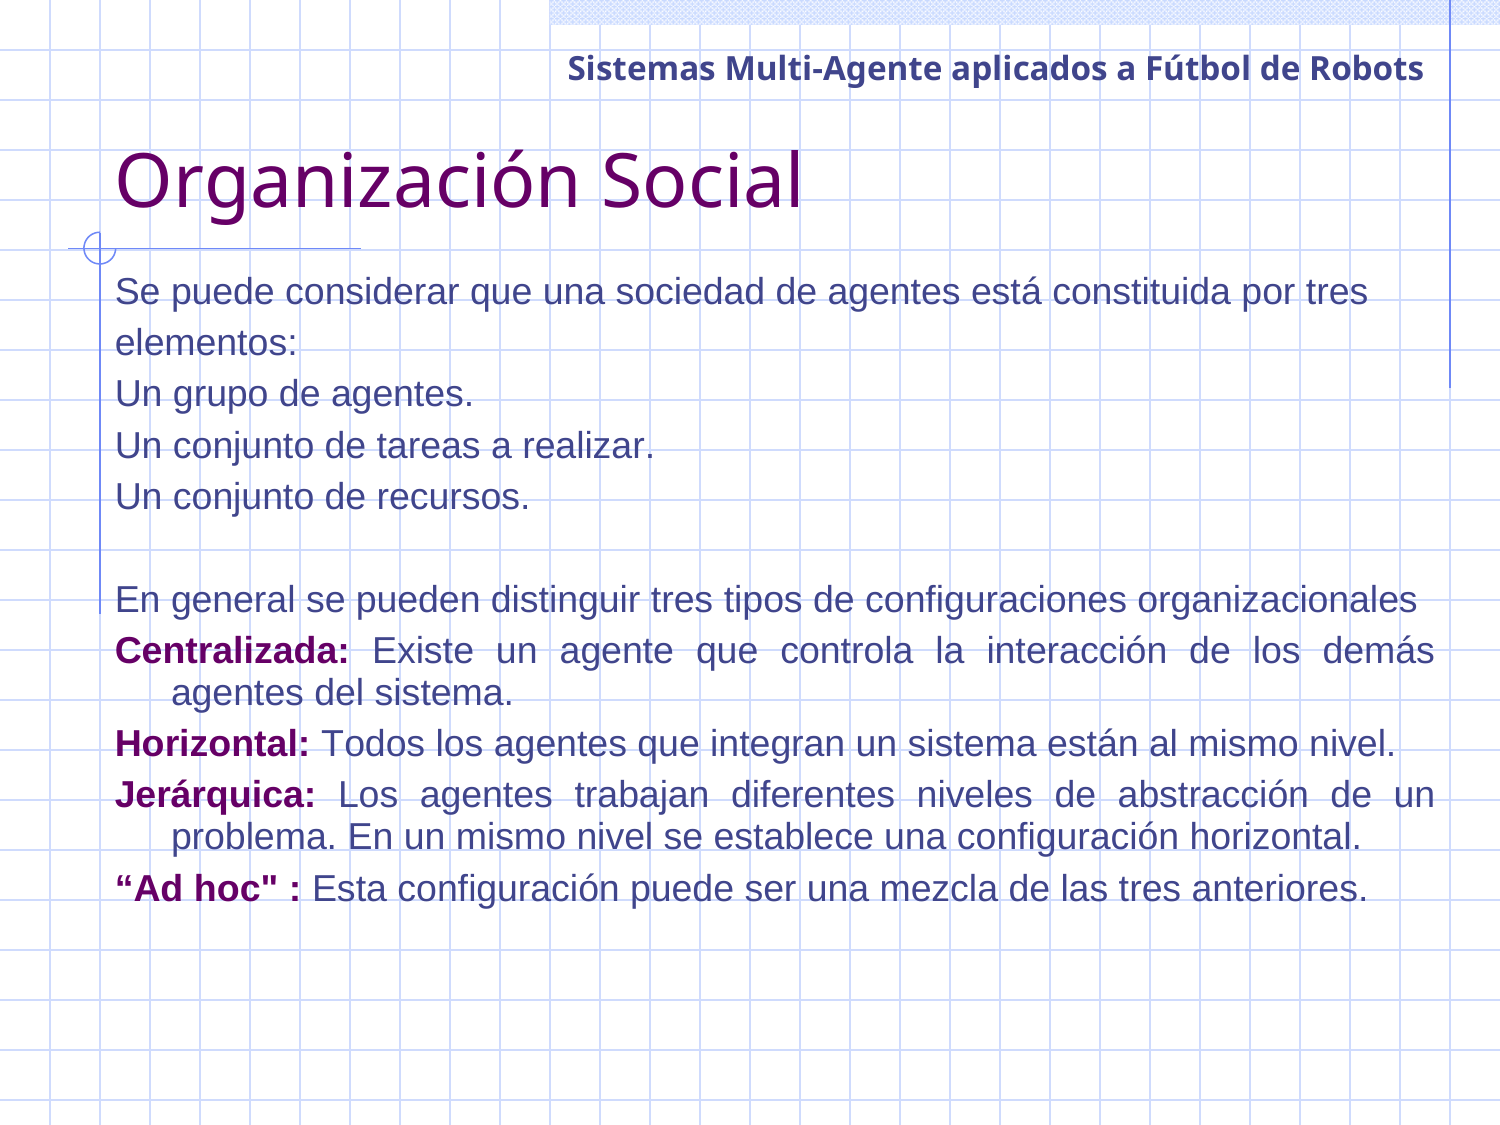

Sistemas Multi-Agente aplicados a Fútbol de Robots
# Organización Social
Se puede considerar que una sociedad de agentes está constituida por tres
elementos:
Un grupo de agentes.
Un conjunto de tareas a realizar.
Un conjunto de recursos.
En general se pueden distinguir tres tipos de configuraciones organizacionales
Centralizada: Existe un agente que controla la interacción de los demás agentes del sistema.
Horizontal: Todos los agentes que integran un sistema están al mismo nivel.
Jerárquica: Los agentes trabajan diferentes niveles de abstracción de un problema. En un mismo nivel se establece una configuración horizontal.
“Ad hoc" : Esta configuración puede ser una mezcla de las tres anteriores.